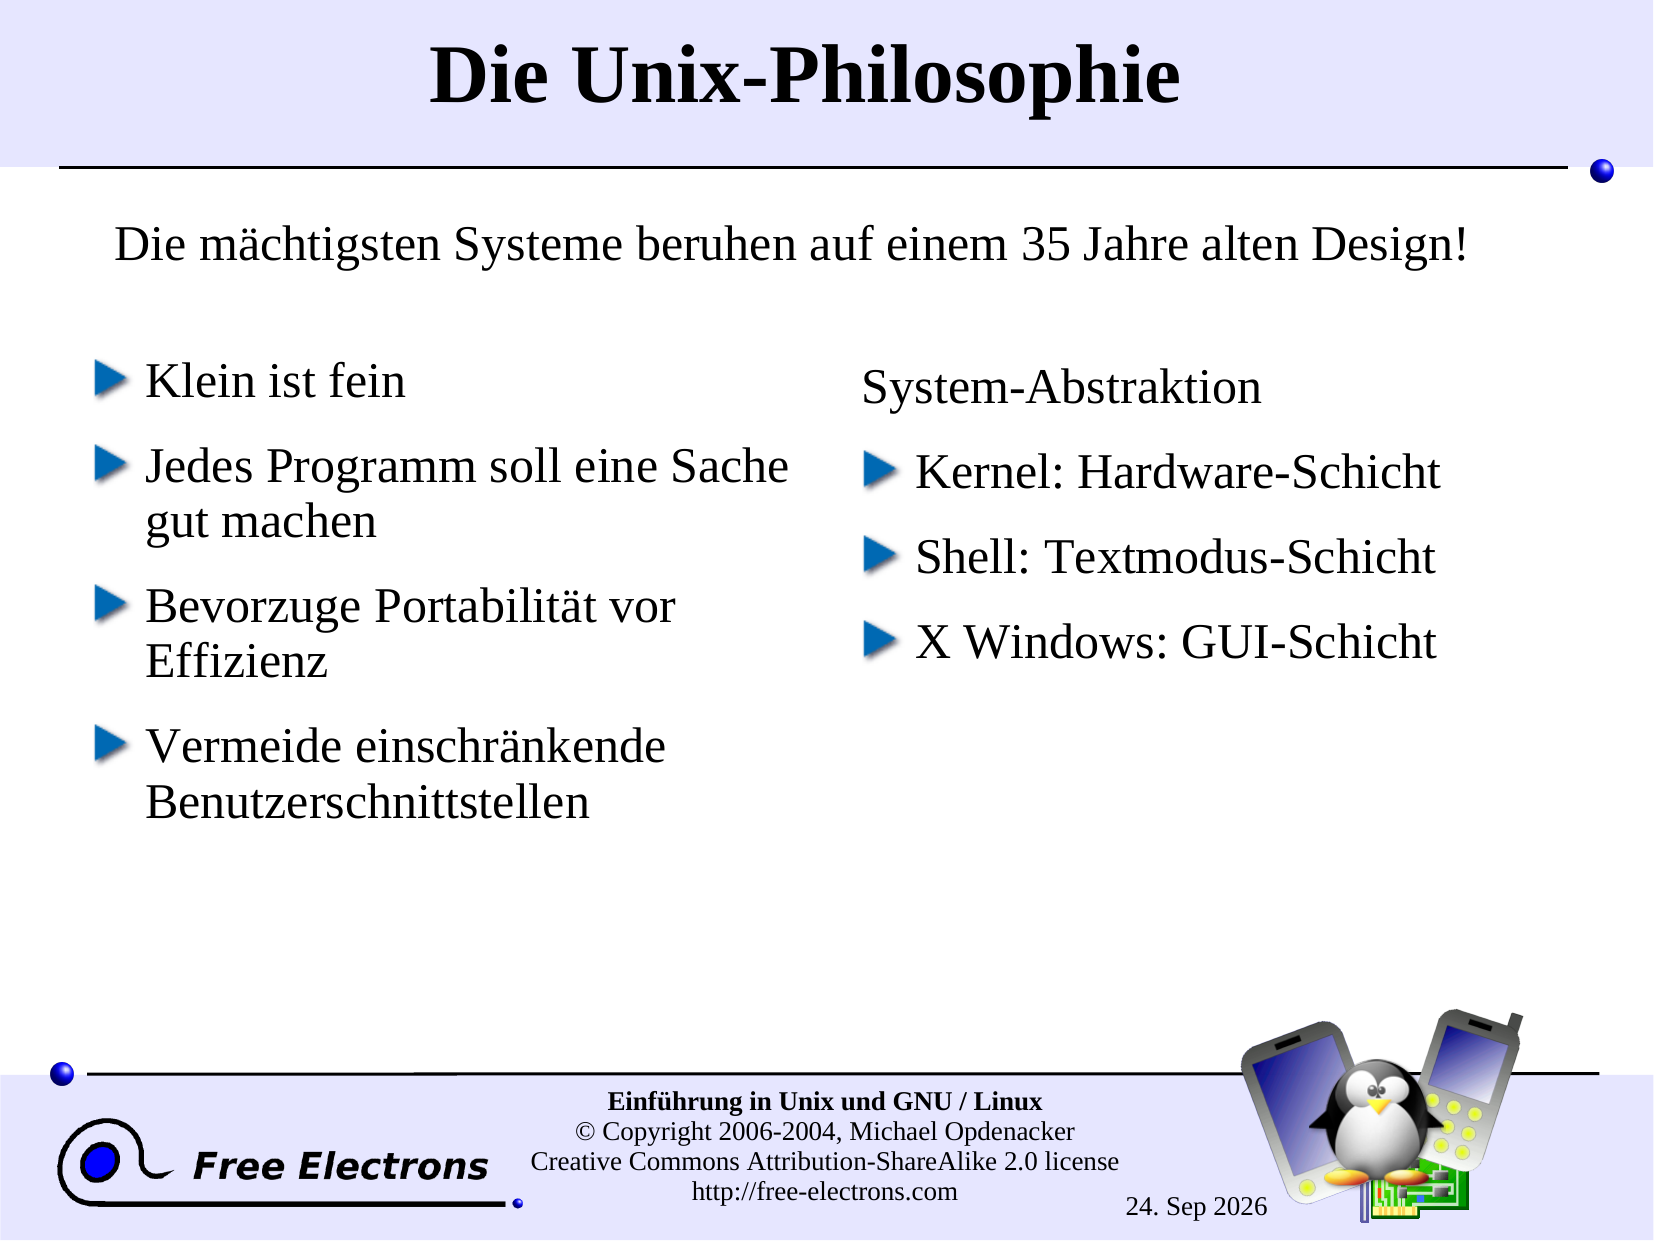

# Die Unix-Philosophie
Die mächtigsten Systeme beruhen auf einem 35 Jahre alten Design!
Klein ist fein
Jedes Programm soll eine Sache gut machen
Bevorzuge Portabilität vor Effizienz
Vermeide einschränkende Benutzerschnittstellen
System-Abstraktion
Kernel: Hardware-Schicht
Shell: Textmodus-Schicht
X Windows: GUI-Schicht